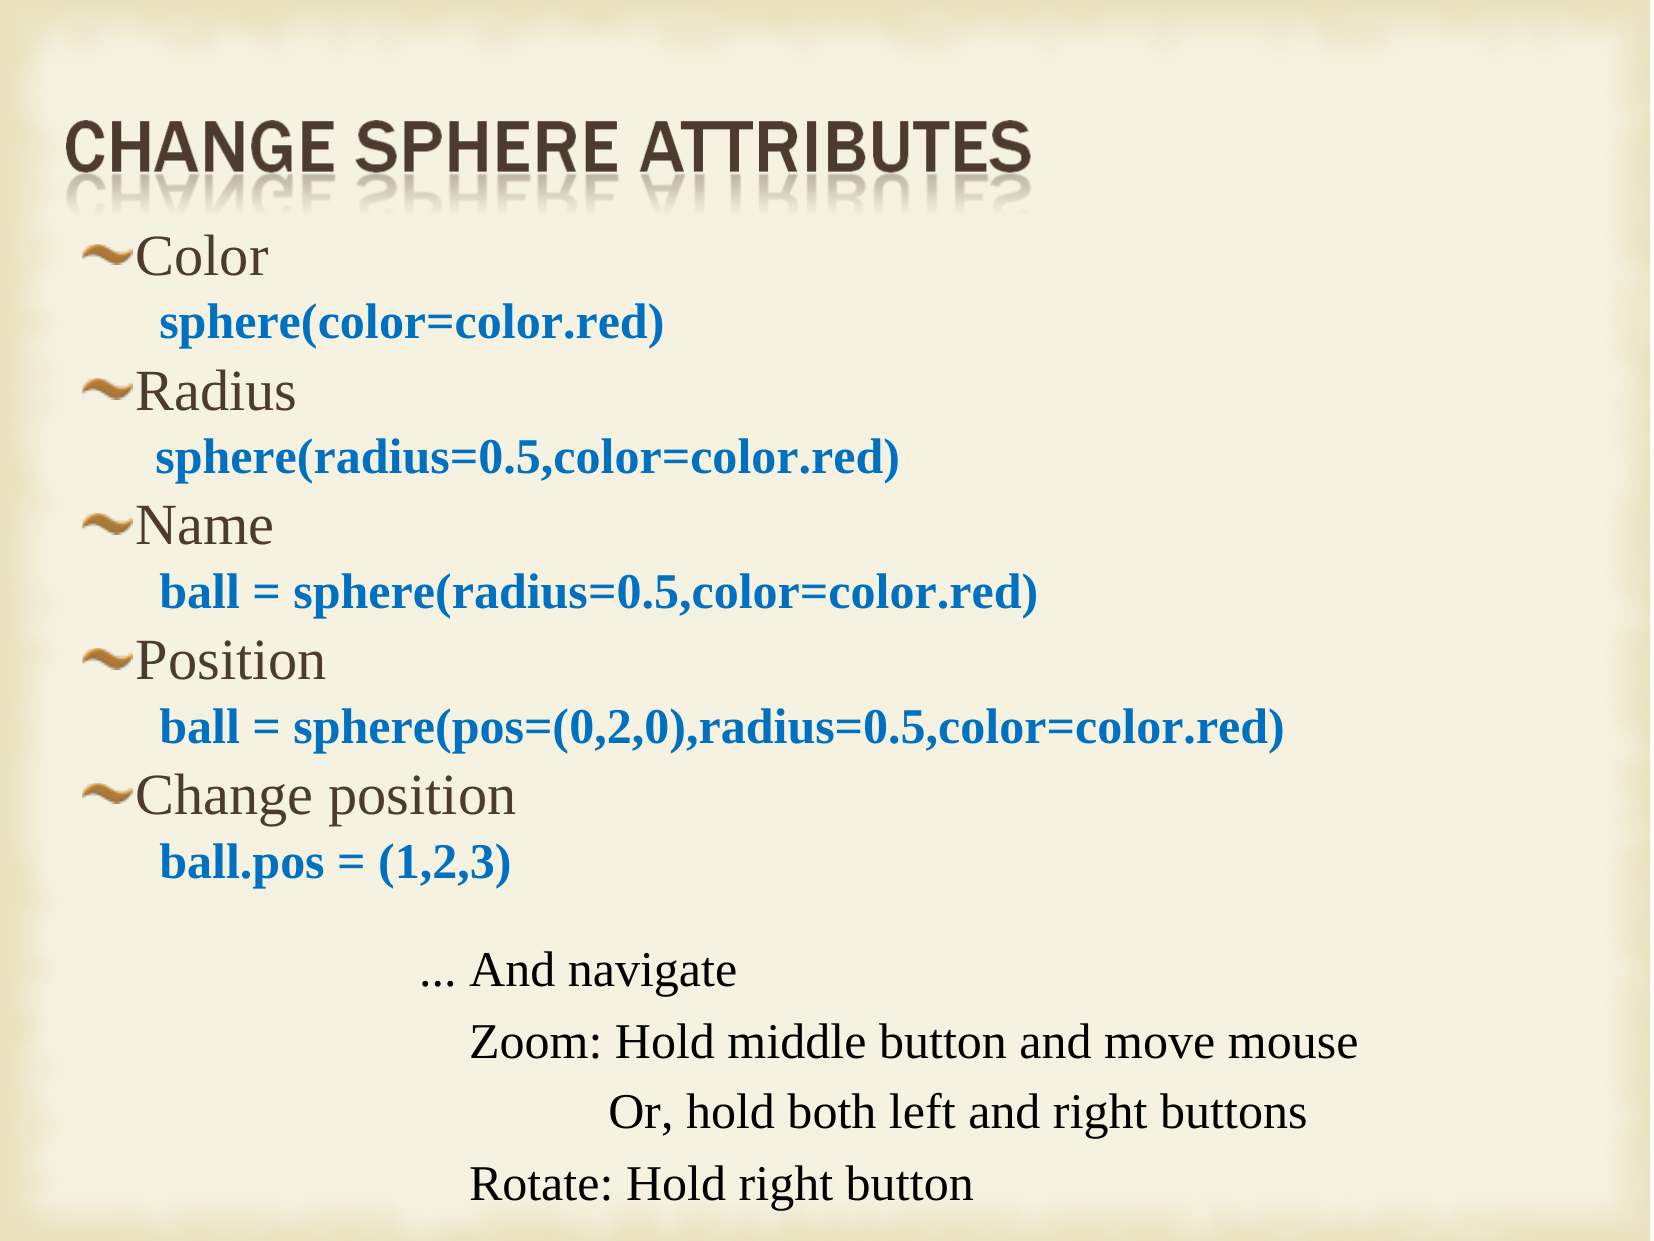

# Color
sphere(color=color.red)
Radius
 sphere(radius=0.5,color=color.red)
Name
ball = sphere(radius=0.5,color=color.red)
Position
ball = sphere(pos=(0,2,0),radius=0.5,color=color.red)
Change position
ball.pos = (1,2,3)
... And navigate
 Zoom: Hold middle button and move mouse
 Or, hold both left and right buttons
 Rotate: Hold right button